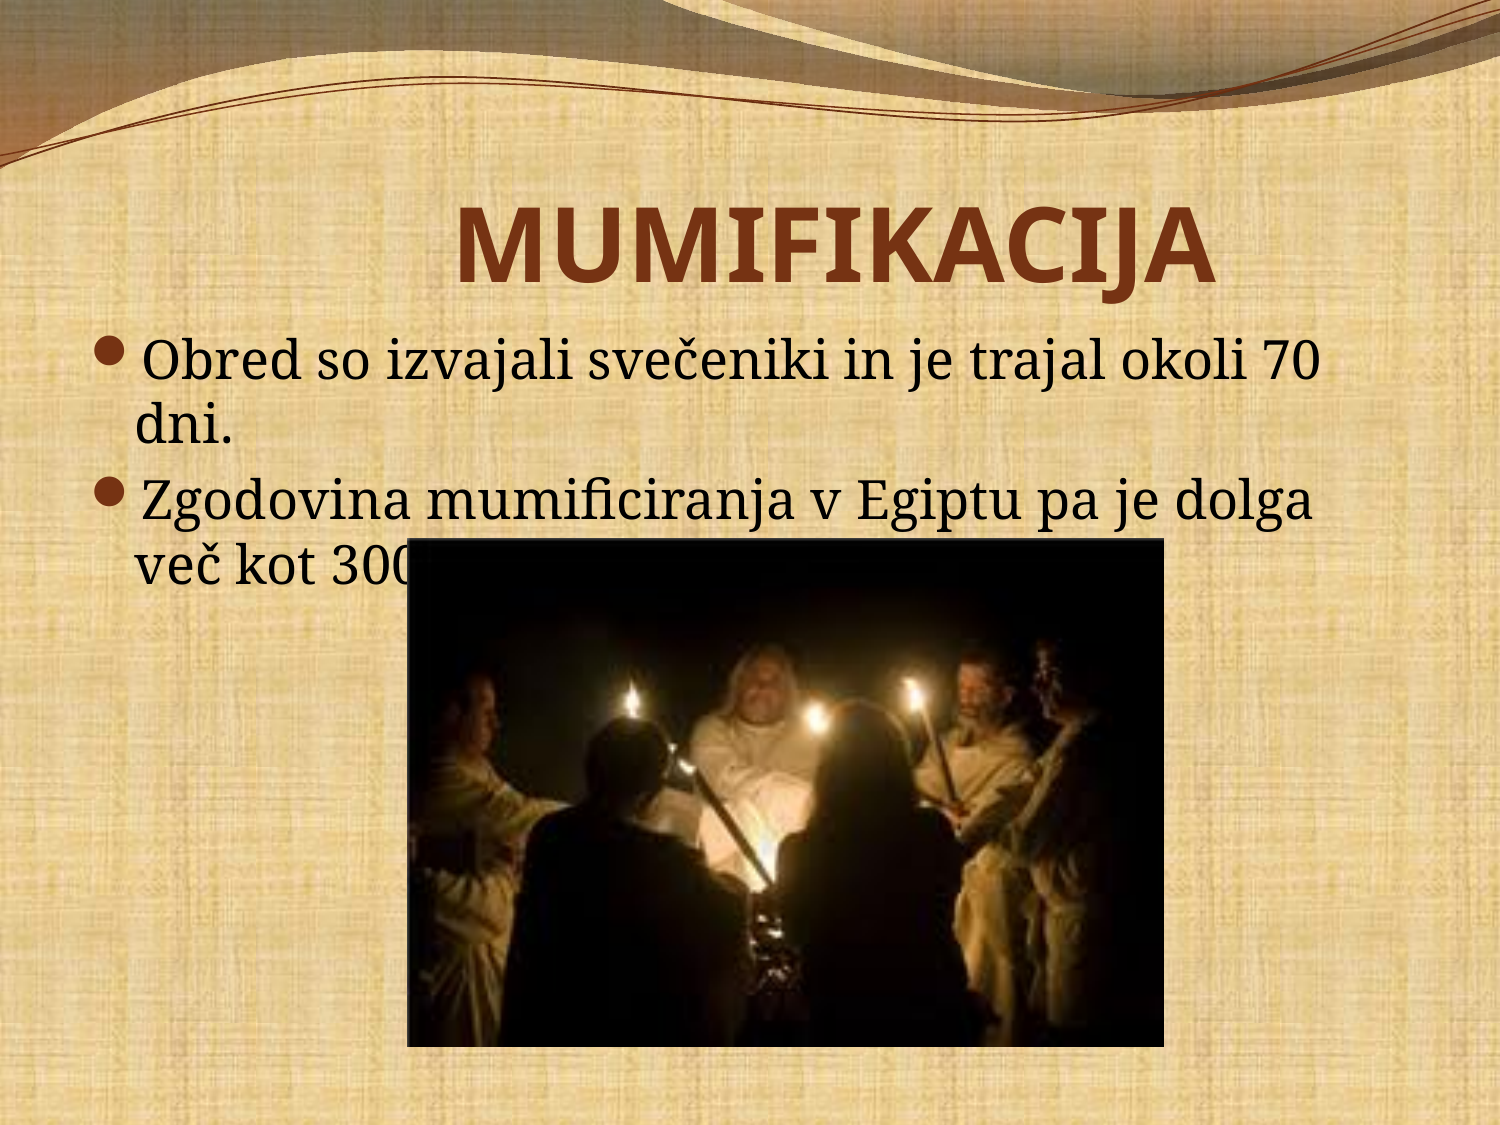

# Mumifikacija
Obred so izvajali svečeniki in je trajal okoli 70 dni.
Zgodovina mumificiranja v Egiptu pa je dolga več kot 3000 let.